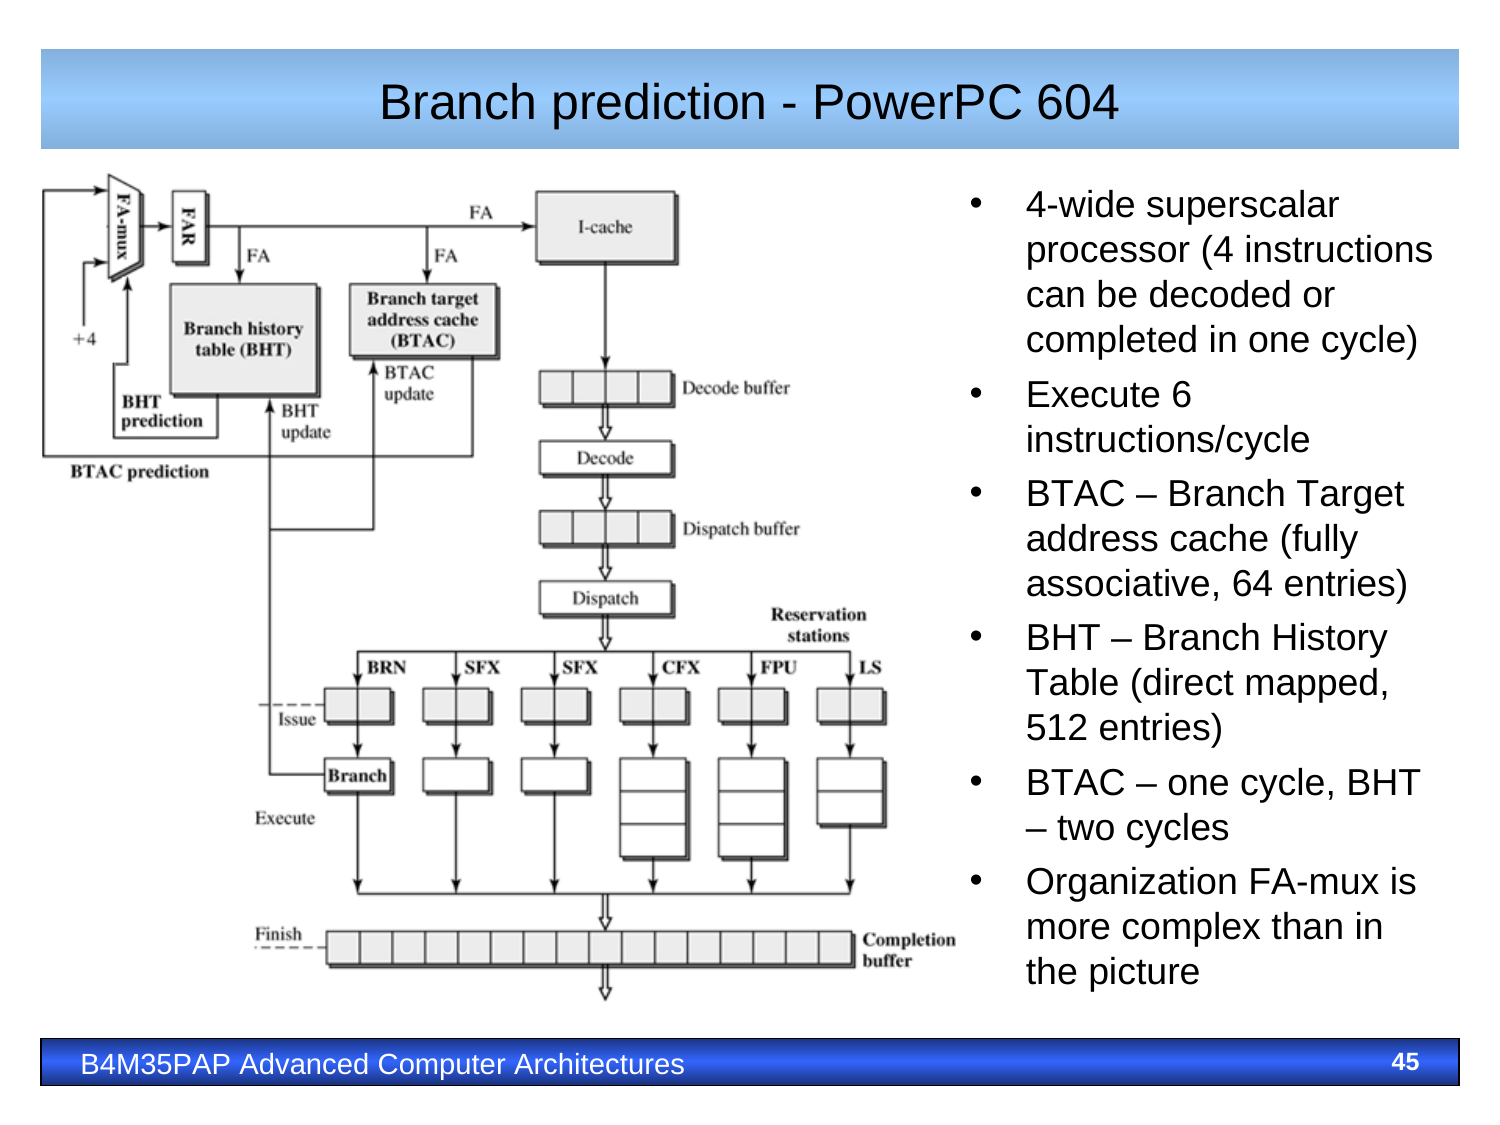

# Branch prediction - PowerPC 604
4-wide superscalar processor (4 instructions can be decoded or completed in one cycle)
Execute 6 instructions/cycle
BTAC – Branch Target address cache (fully associative, 64 entries)
BHT – Branch History Table (direct mapped, 512 entries)
BTAC – one cycle, BHT – two cycles
Organization FA-mux is more complex than in the picture